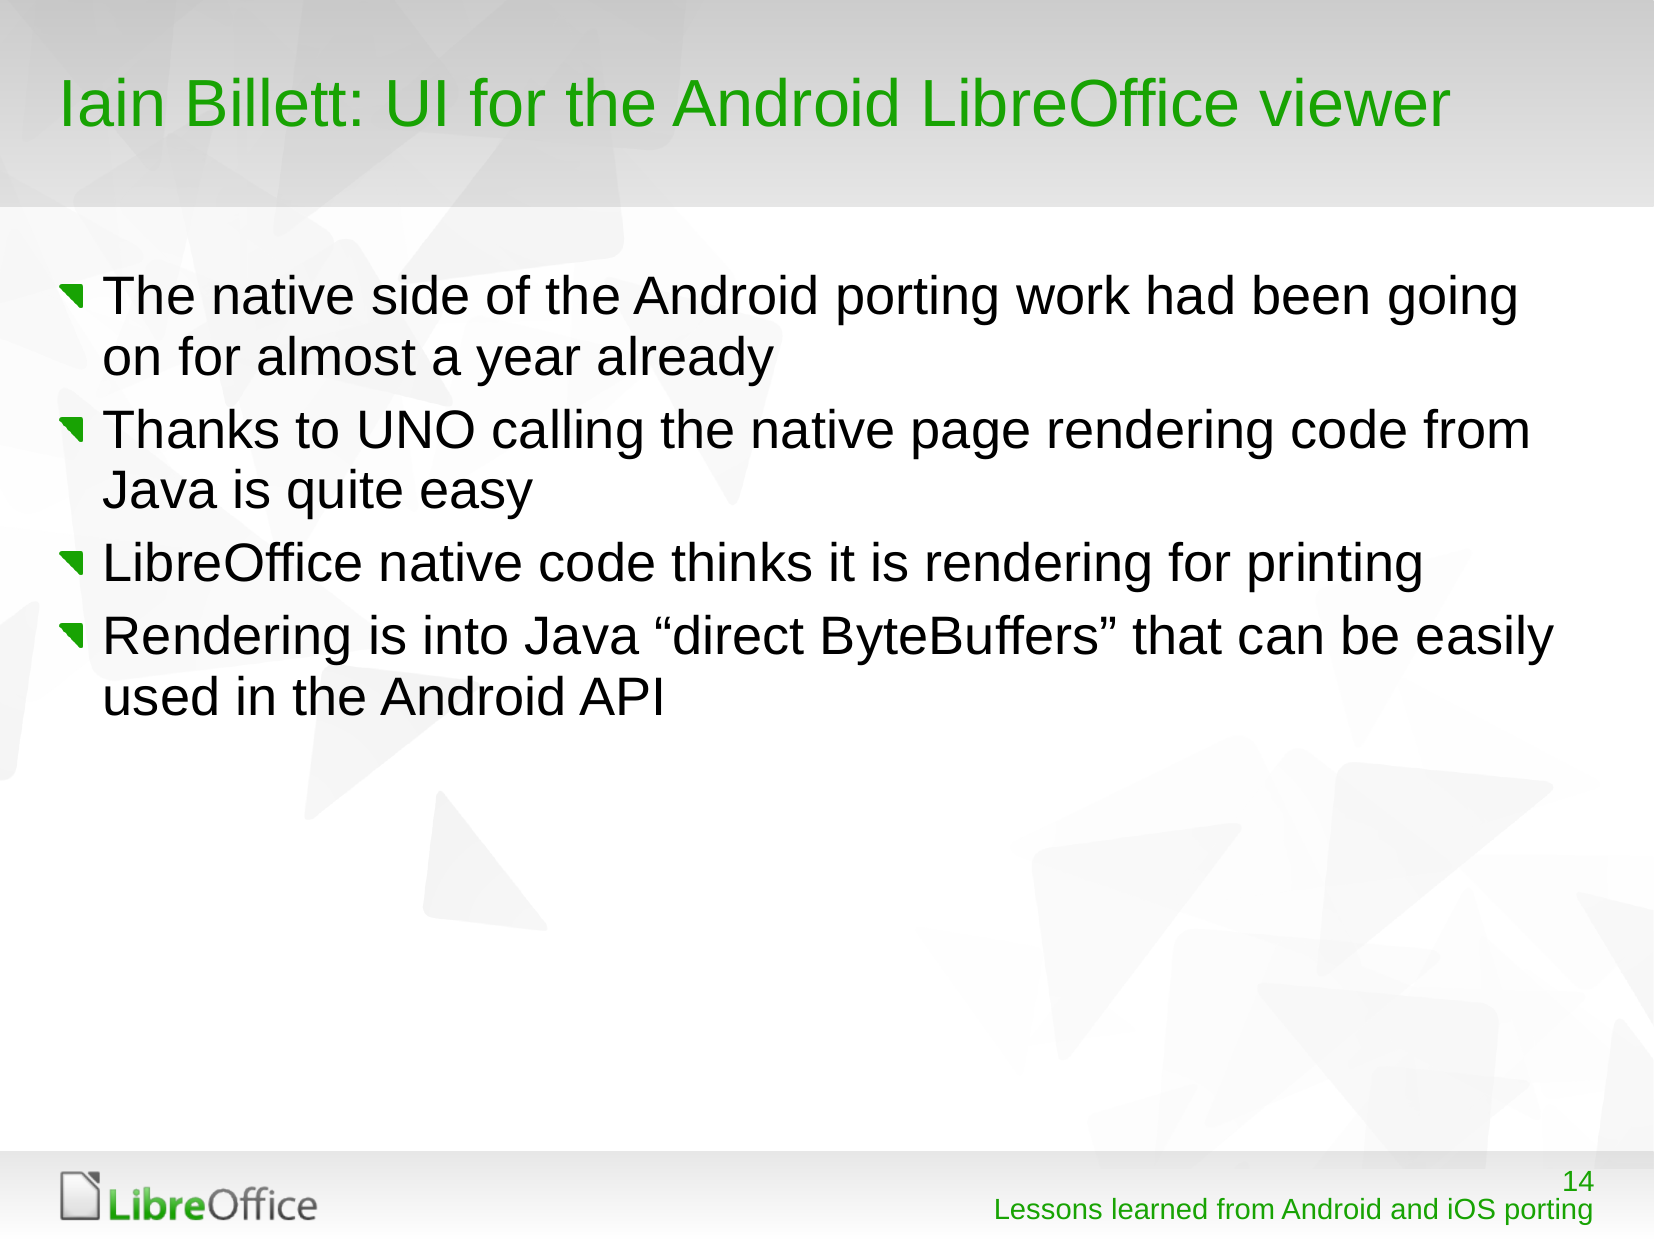

# Iain Billett: UI for the Android LibreOffice viewer
The native side of the Android porting work had been going on for almost a year already
Thanks to UNO calling the native page rendering code from Java is quite easy
LibreOffice native code thinks it is rendering for printing
Rendering is into Java “direct ByteBuffers” that can be easily used in the Android API
14
Lessons learned from Android and iOS porting